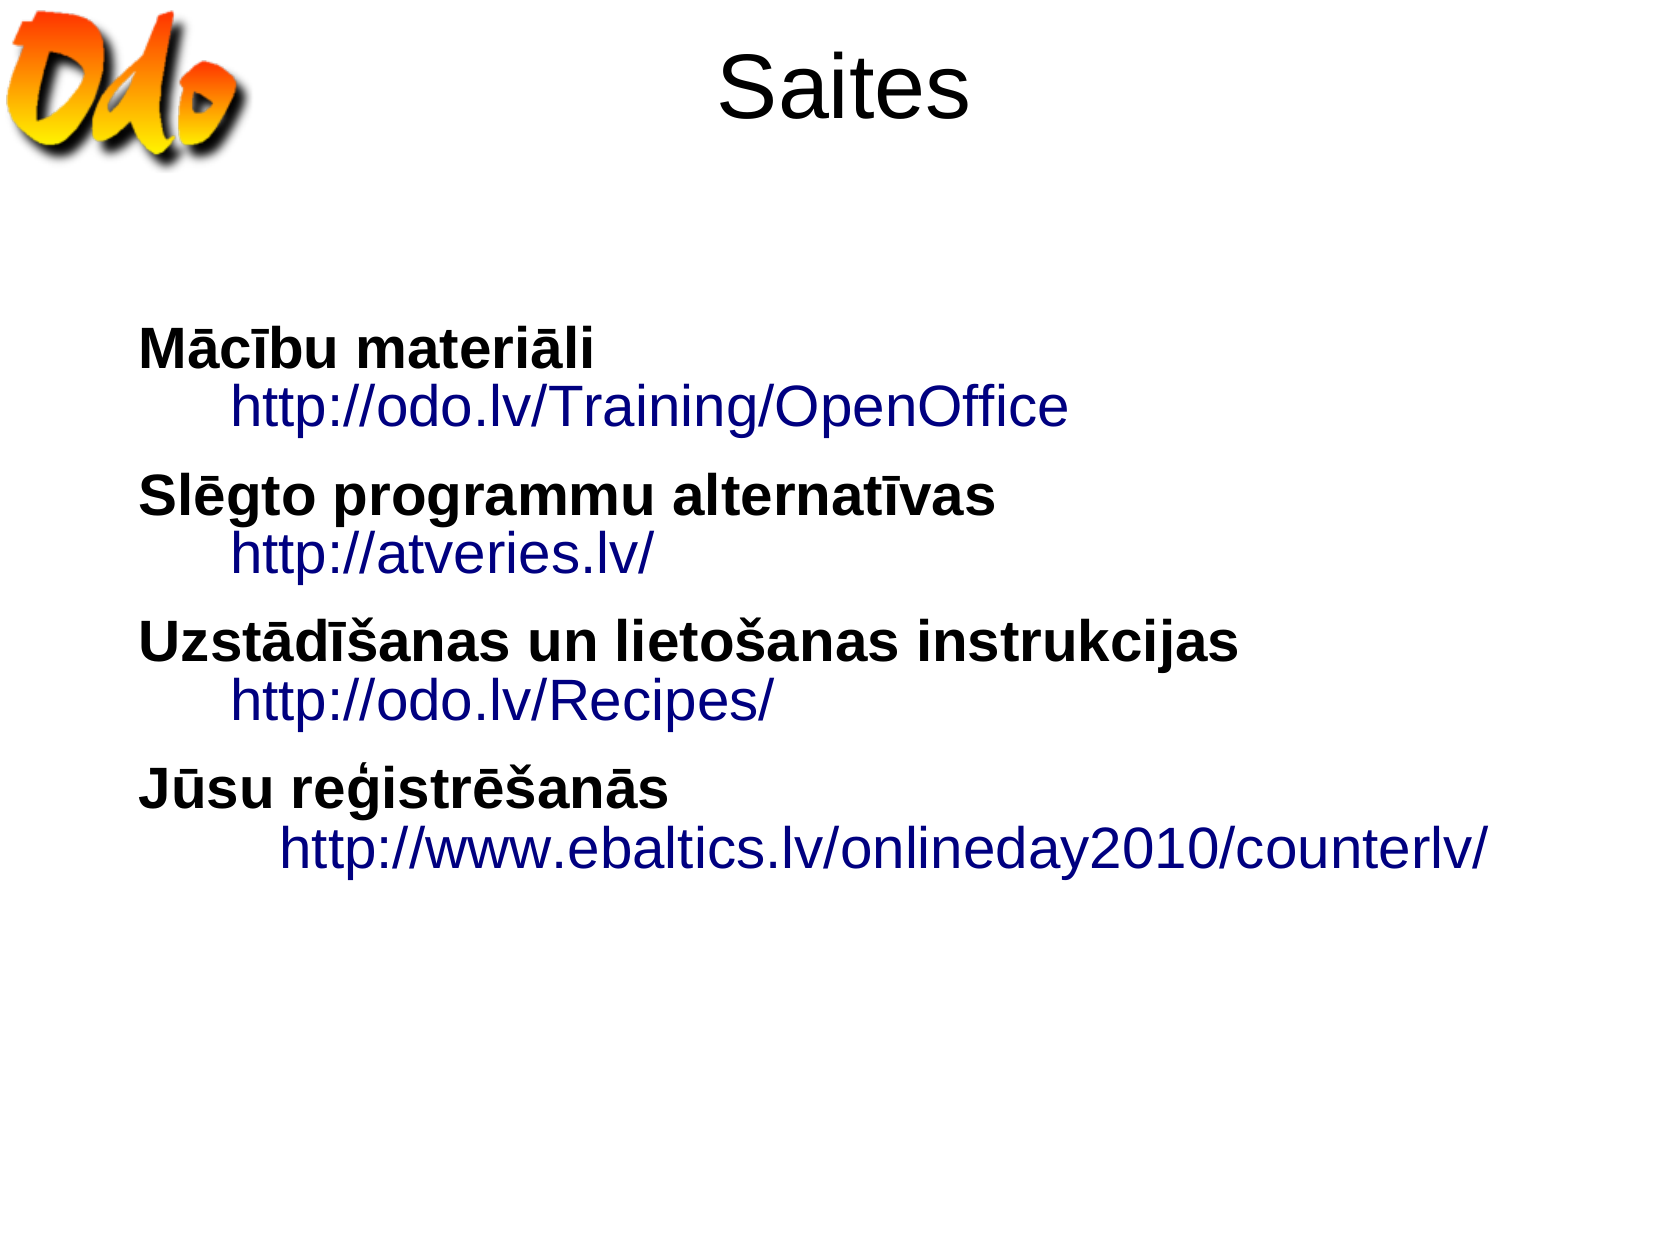

# Saites
Mācību materiāli
		http://odo.lv/Training/OpenOffice
Slēgto programmu alternatīvas
		http://atveries.lv/
Uzstādīšanas un lietošanas instrukcijas
		http://odo.lv/Recipes/
Jūsu reģistrēšanās
http://www.ebaltics.lv/onlineday2010/counterlv/